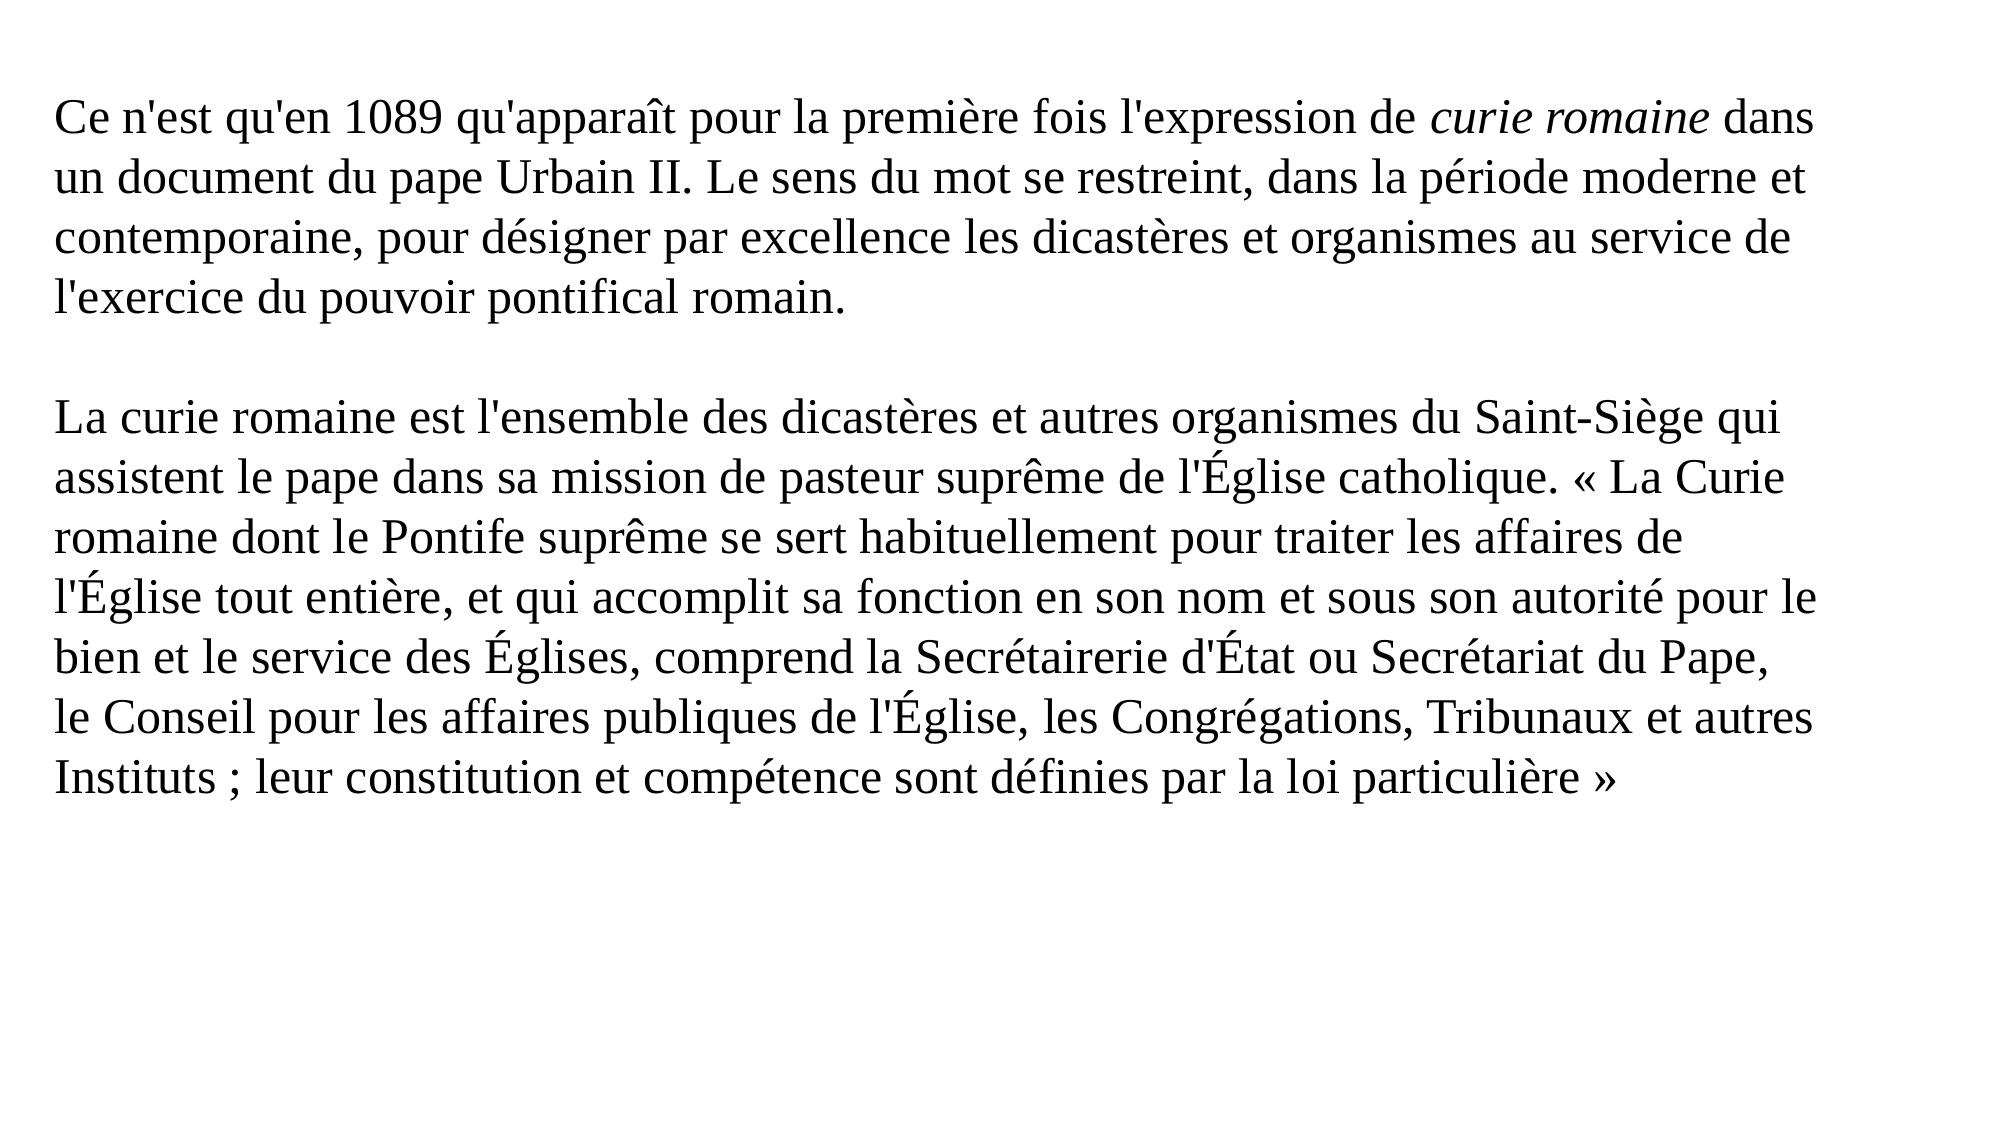

Ce n'est qu'en 1089 qu'apparaît pour la première fois l'expression de curie romaine dans un document du pape Urbain II. Le sens du mot se restreint, dans la période moderne et contemporaine, pour désigner par excellence les dicastères et organismes au service de l'exercice du pouvoir pontifical romain.
La curie romaine est l'ensemble des dicastères et autres organismes du Saint-Siège qui assistent le pape dans sa mission de pasteur suprême de l'Église catholique. « La Curie romaine dont le Pontife suprême se sert habituellement pour traiter les affaires de l'Église tout entière, et qui accomplit sa fonction en son nom et sous son autorité pour le bien et le service des Églises, comprend la Secrétairerie d'État ou Secrétariat du Pape, le Conseil pour les affaires publiques de l'Église, les Congrégations, Tribunaux et autres Instituts ; leur constitution et compétence sont définies par la loi particulière »